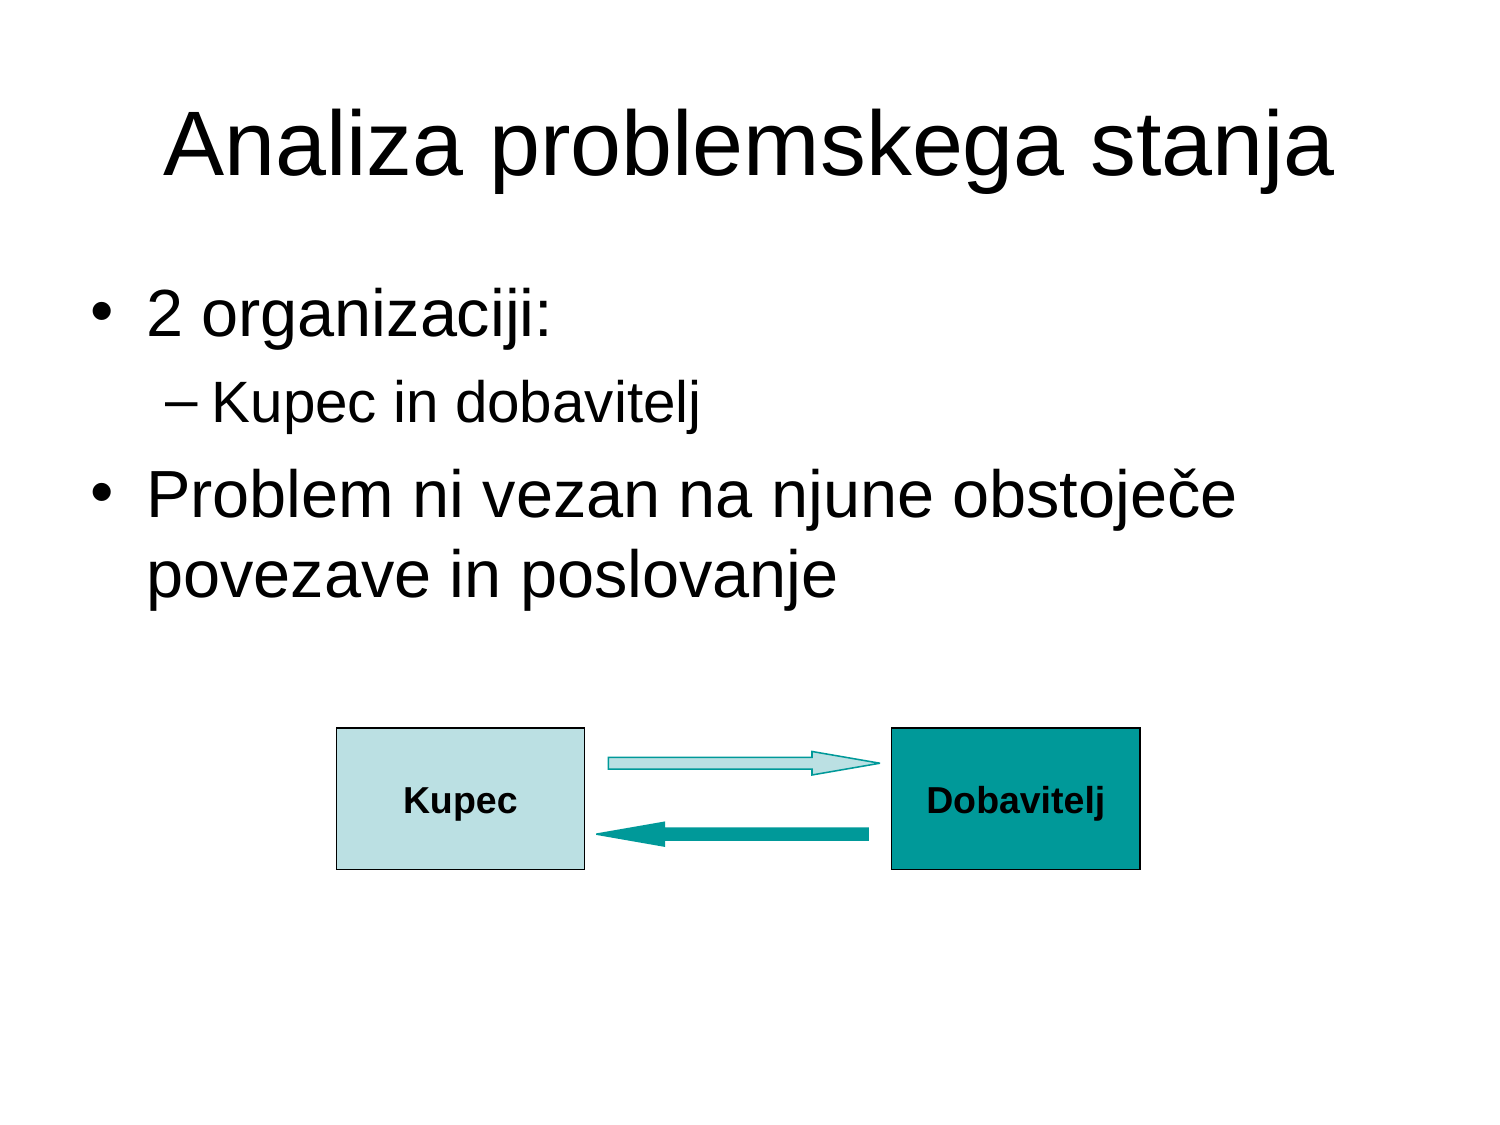

# Analiza problemskega stanja
2 organizaciji:
Kupec in dobavitelj
Problem ni vezan na njune obstoječe povezave in poslovanje
Kupec
Dobavitelj